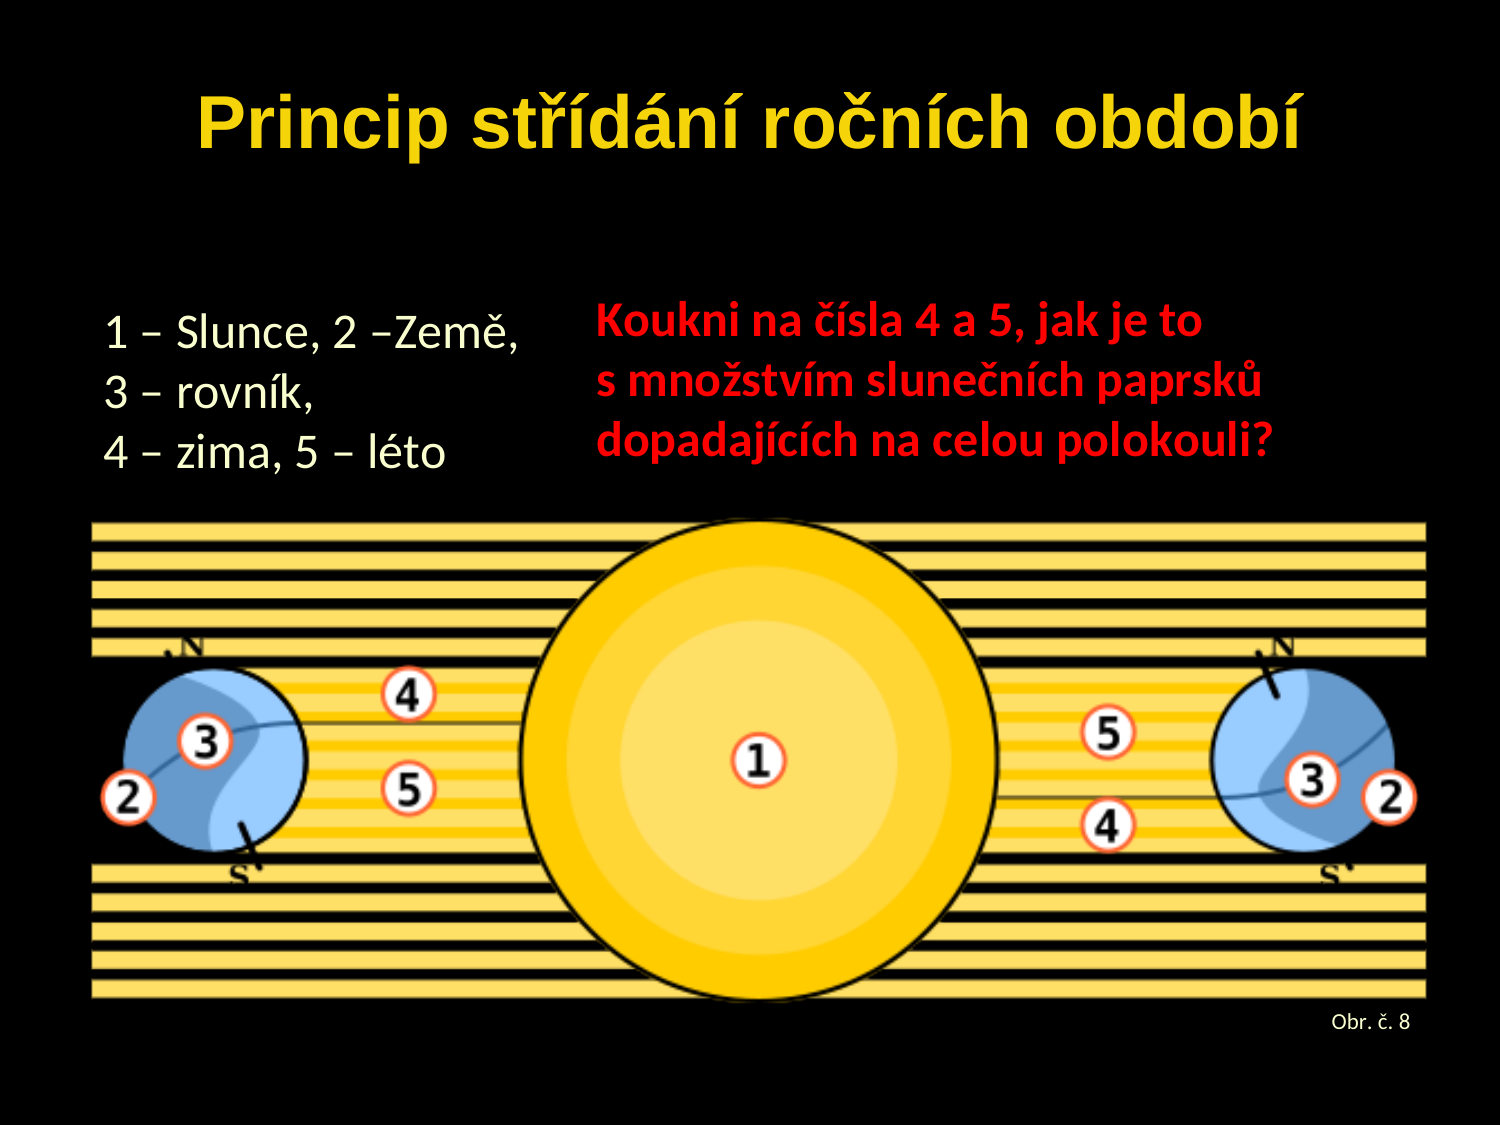

Princip střídání ročních období
	Koukni na čísla 4 a 5, jak je to
s množstvím slunečních paprsků dopadajících na celou polokouli?
1 – Slunce, 2 –Země,
3 – rovník,
4 – zima, 5 – léto
Obr. č. 8